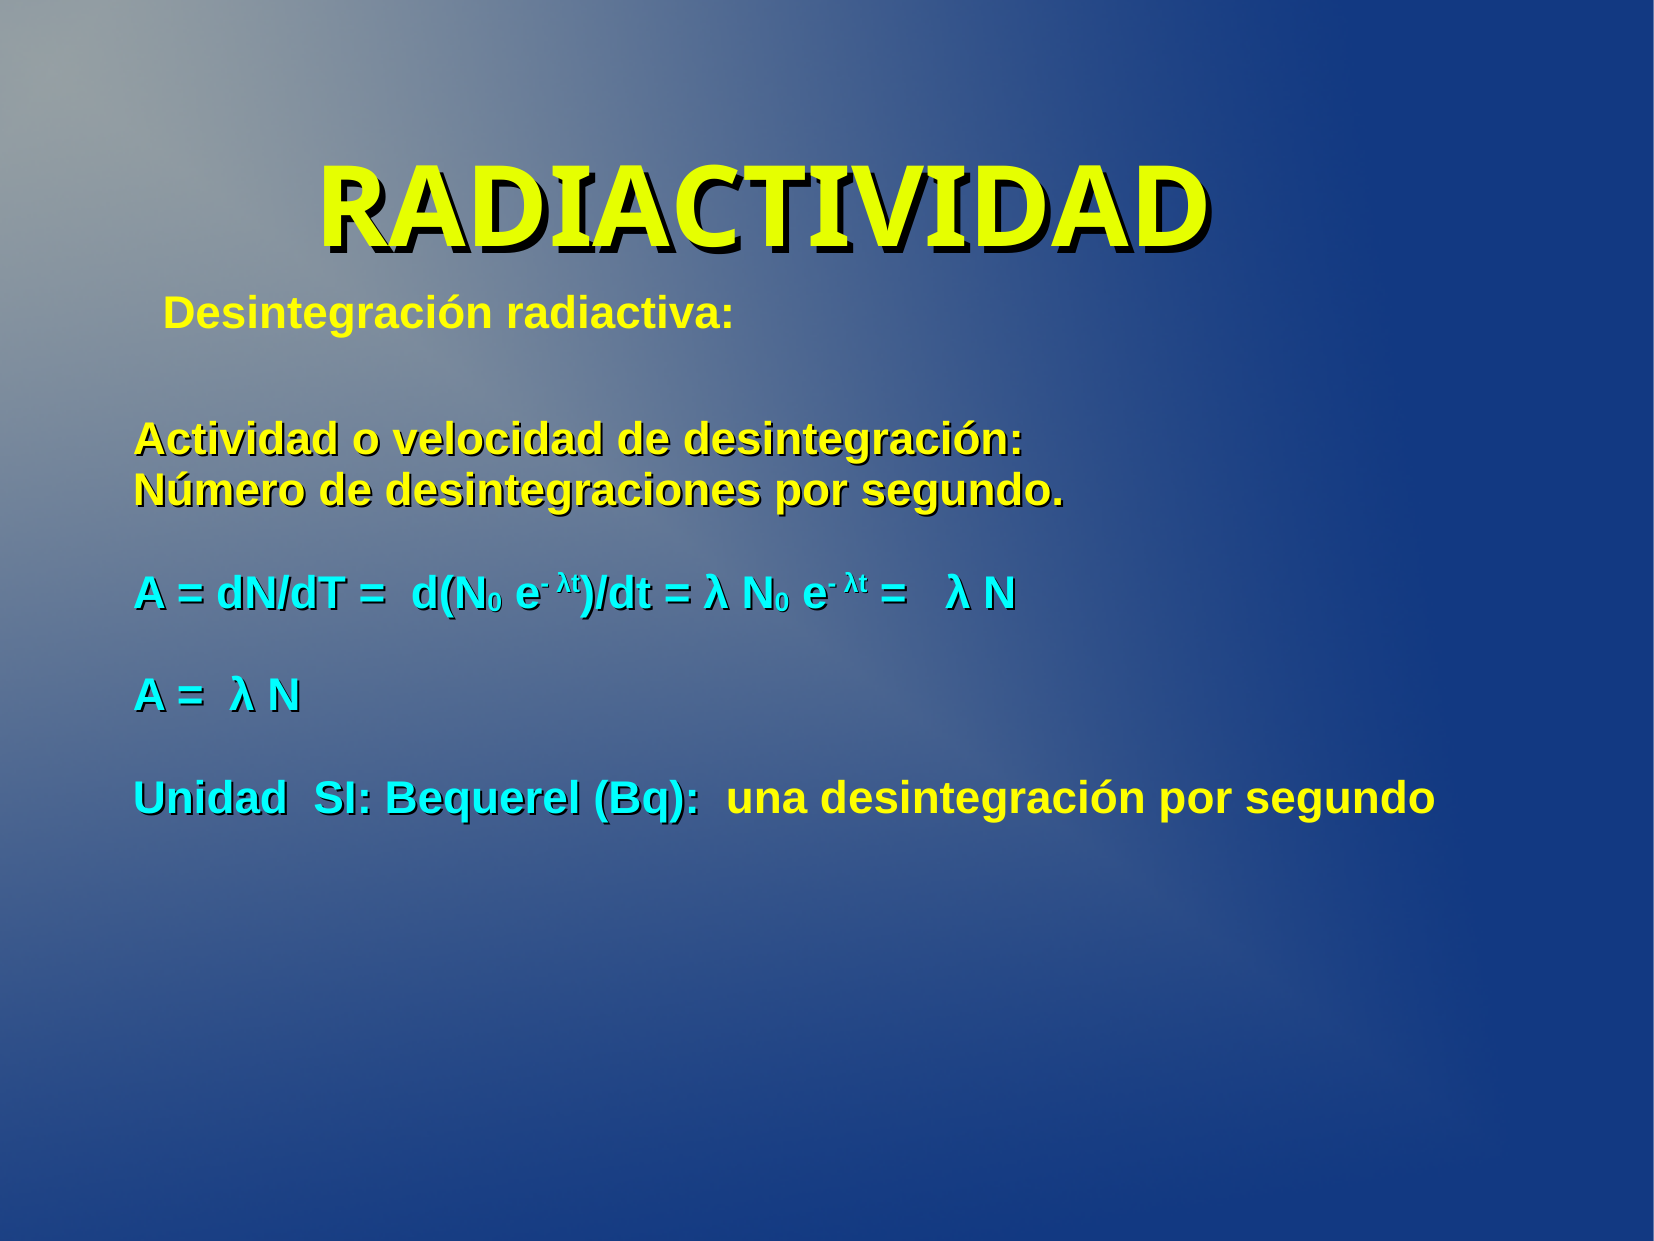

# RADIACTIVIDAD
Desintegración radiactiva:
Actividad o velocidad de desintegración:
Número de desintegraciones por segundo.
A = dN/dT = d(N0 e- λt)/dt = λ N0 e- λt = λ N
A = λ N
Unidad SI: Bequerel (Bq): una desintegración por segundo